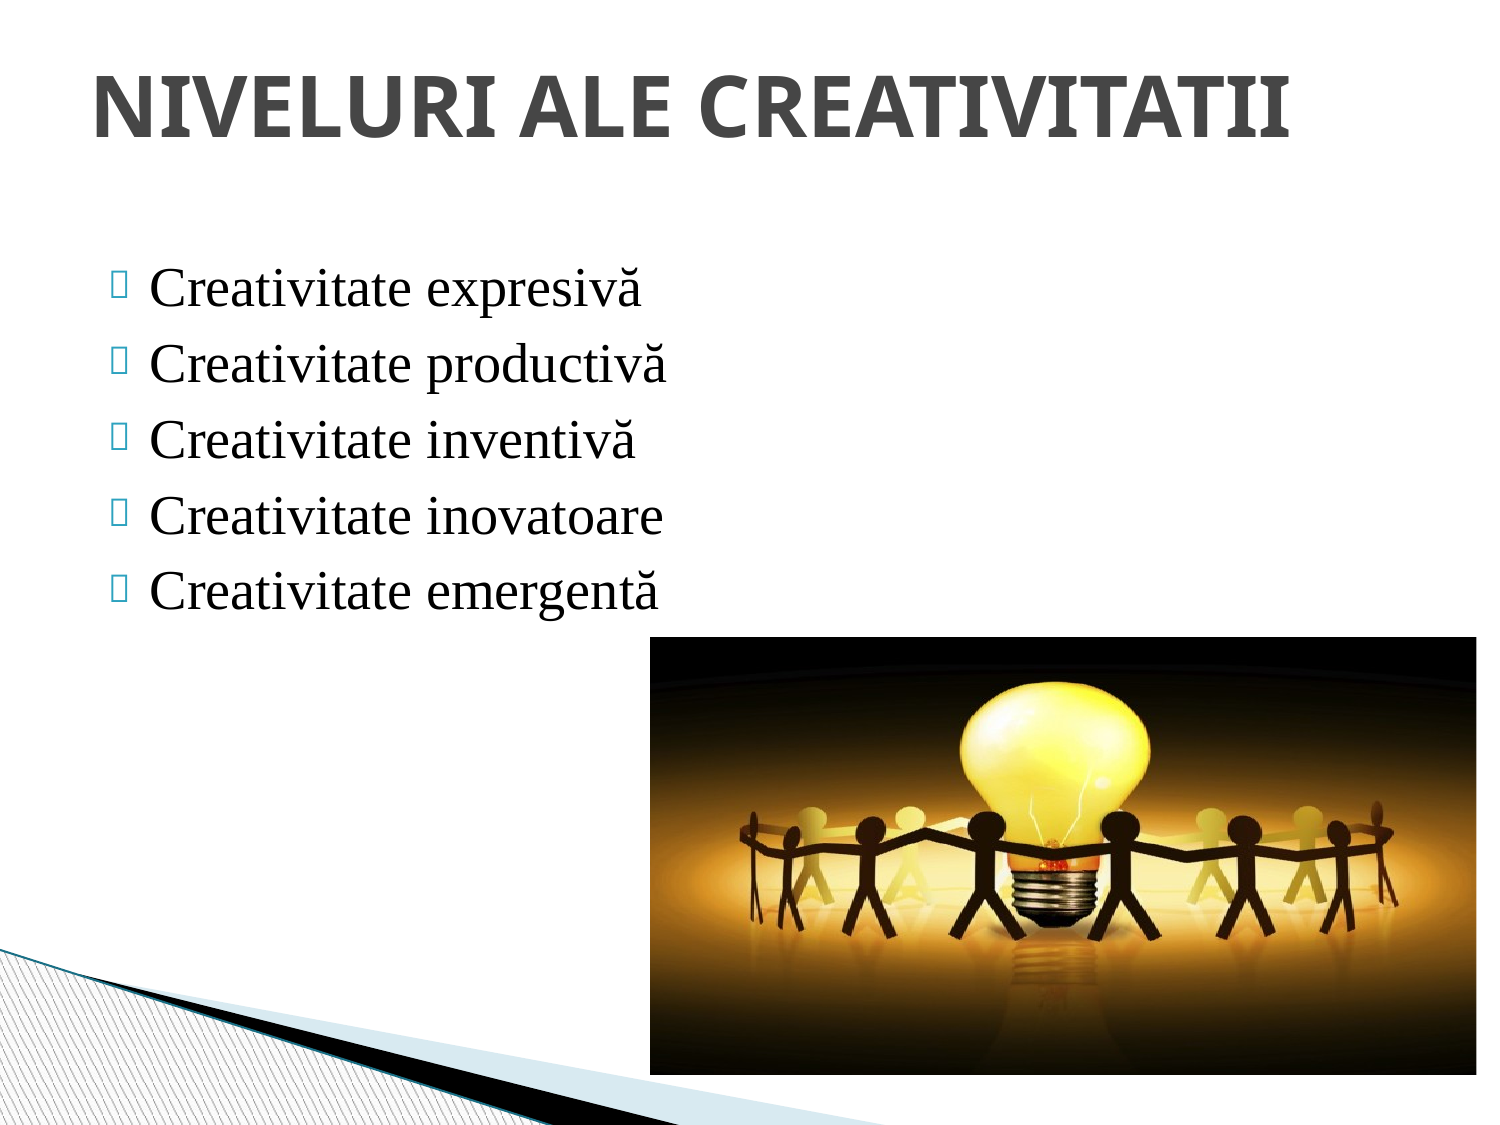

NIVELURI ALE CREATIVITATII
# Creativitate expresivă
Creativitate productivă
Creativitate inventivă
Creativitate inovatoare
Creativitate emergentă